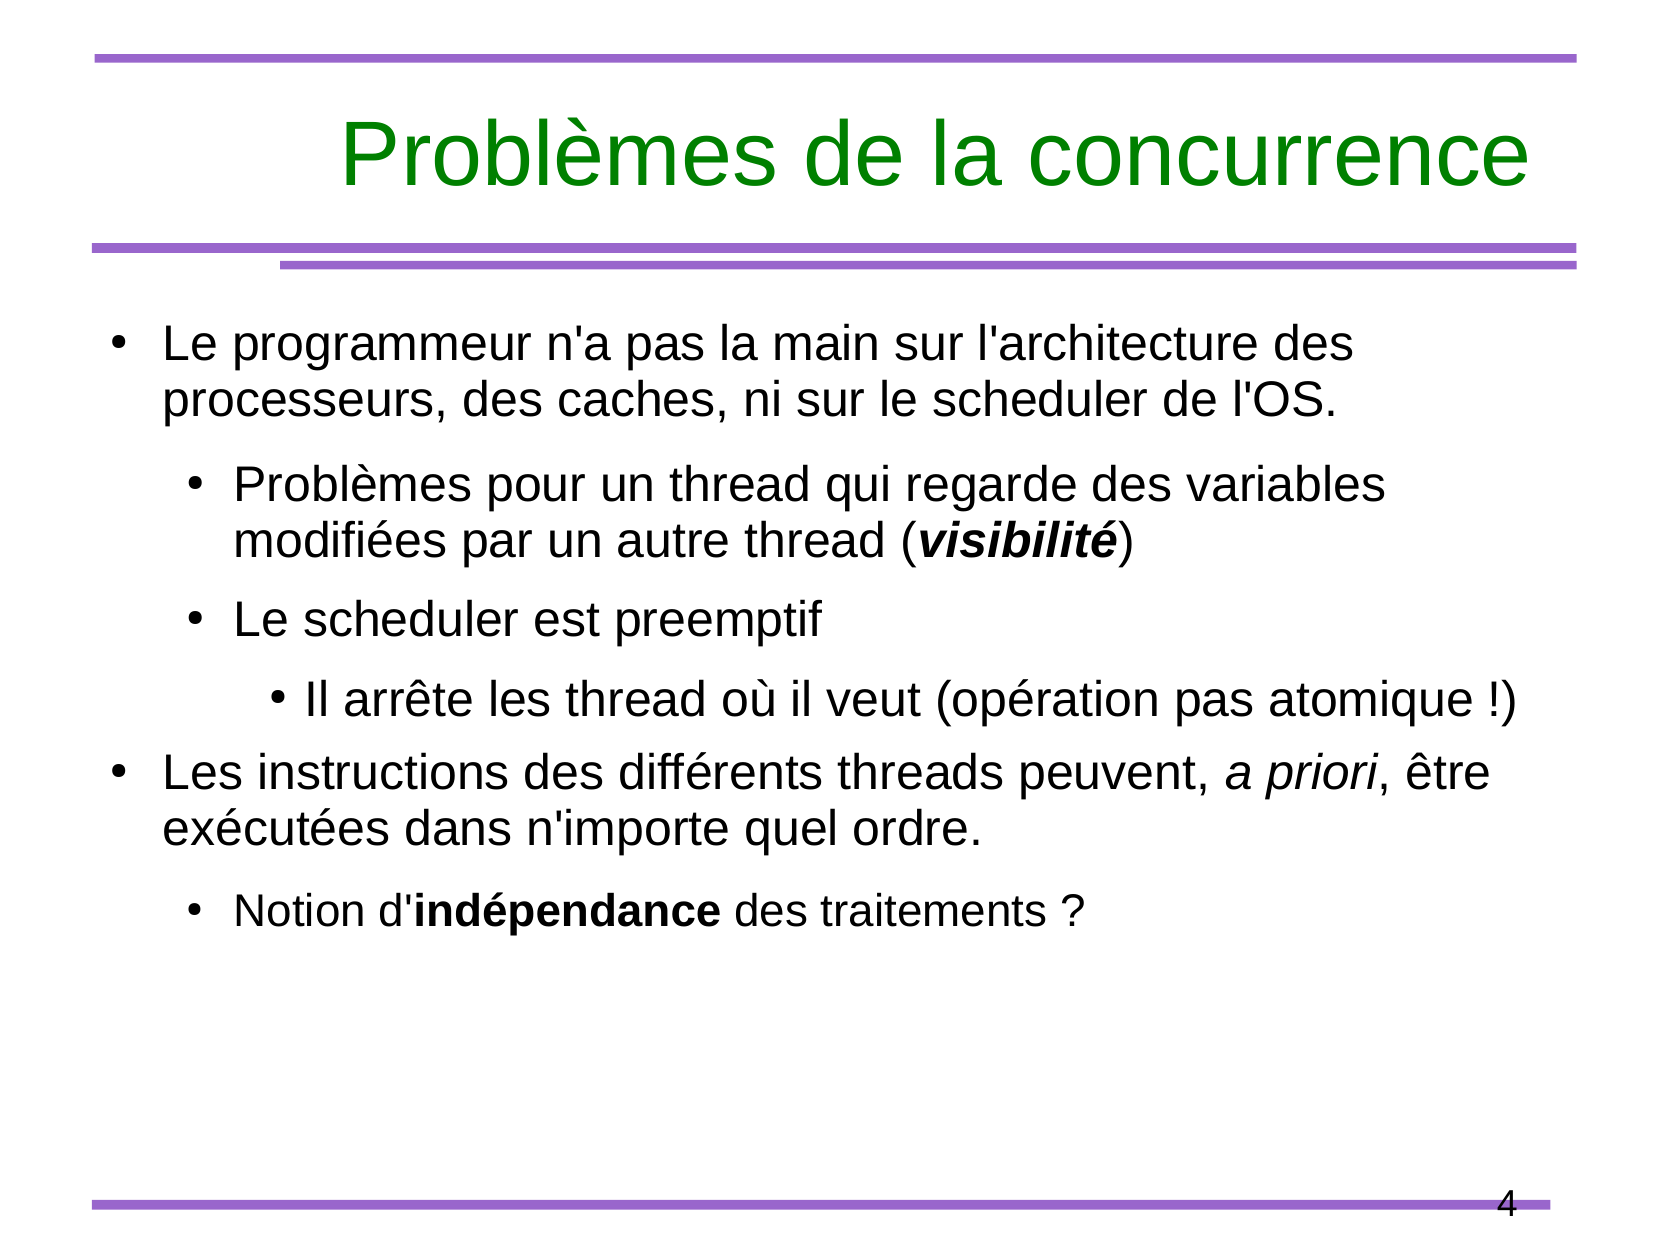

# Problèmes de la concurrence
Le programmeur n'a pas la main sur l'architecture des processeurs, des caches, ni sur le scheduler de l'OS.
Problèmes pour un thread qui regarde des variables modifiées par un autre thread (visibilité)
Le scheduler est preemptif
Il arrête les thread où il veut (opération pas atomique !)
Les instructions des différents threads peuvent, a priori, être exécutées dans n'importe quel ordre.
Notion d'indépendance des traitements ?